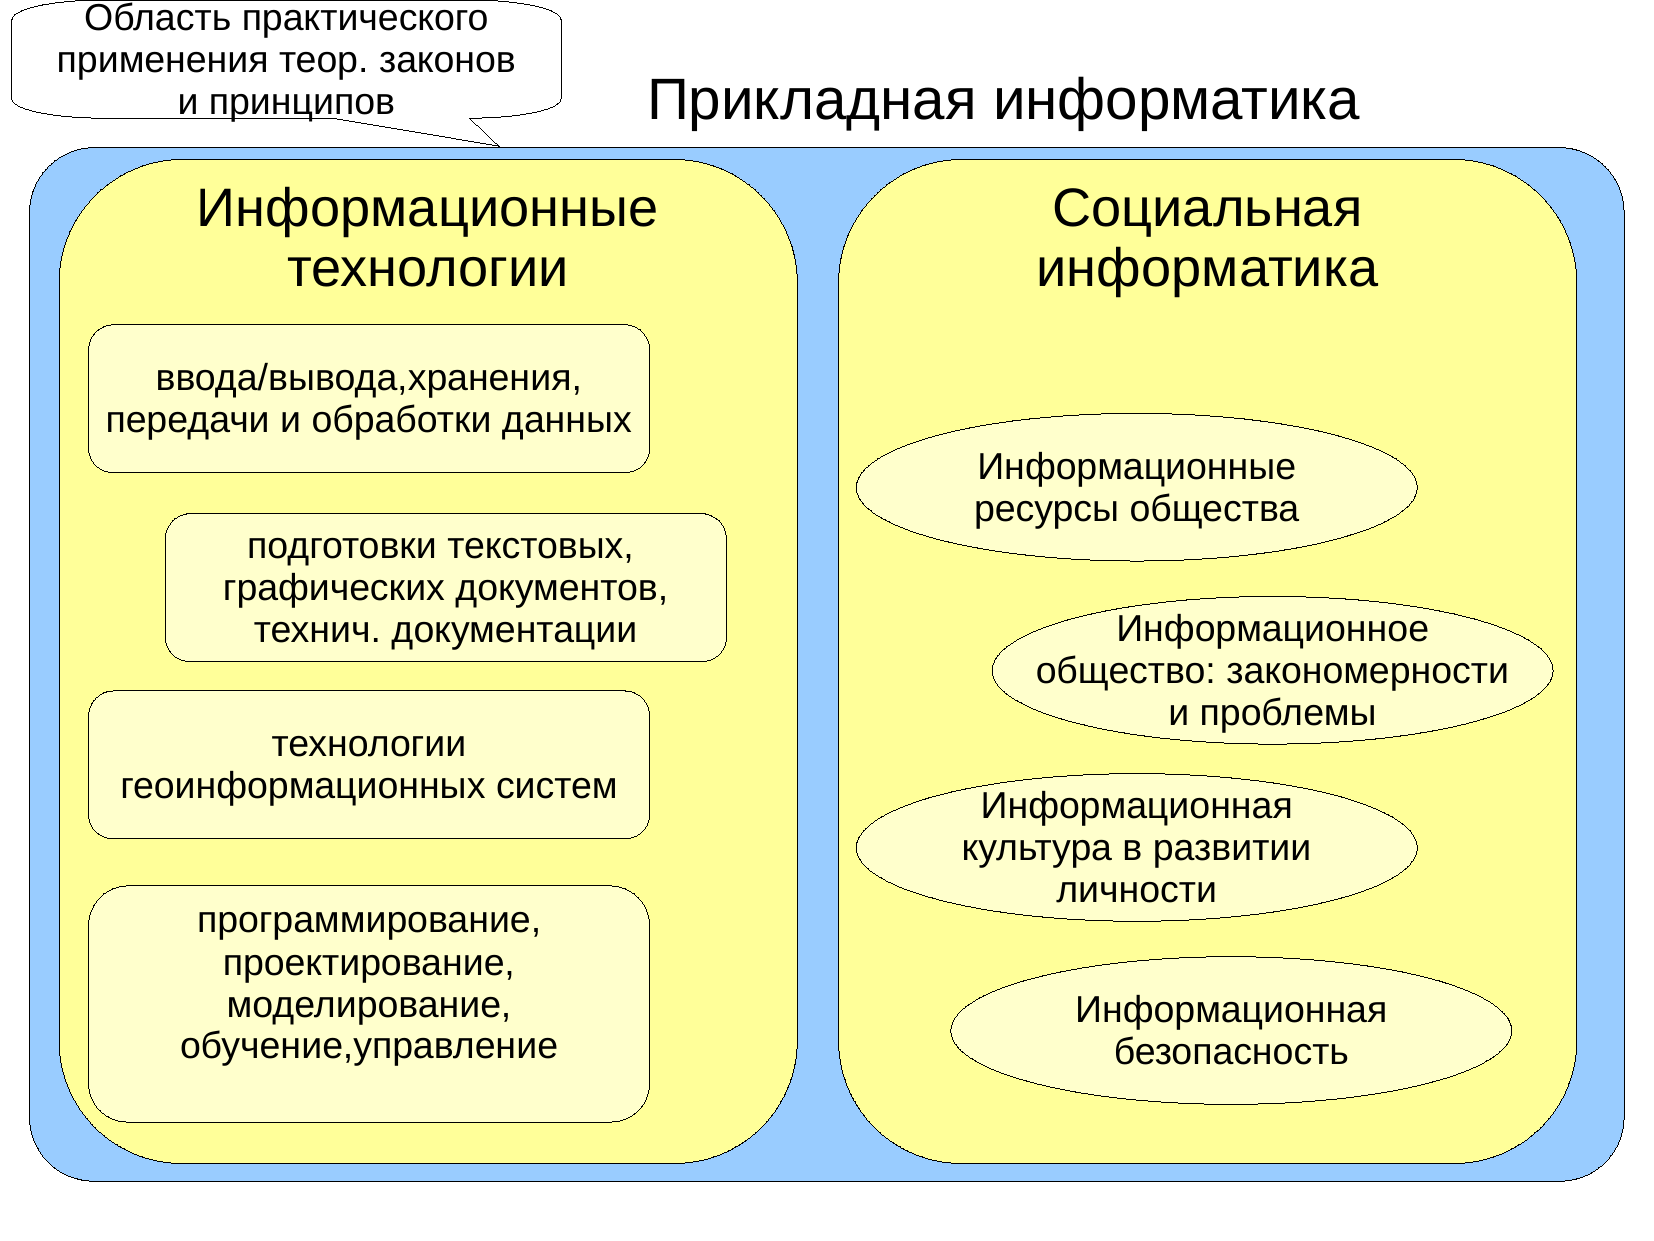

Область практического
применения теор. законов и принципов
Прикладная информатика
Информационные
технологии
Социальная
информатика
ввода/вывода,хранения,
передачи и обработки данных
Информационные
ресурсы общества
подготовки текстовых,
графических документов,
технич. документации
Информационное
общество: закономерности
и проблемы
технологии
геоинформационных систем
Информационная
культура в развитии
личности
программирование,
проектирование,
моделирование,
обучение,управление
Информационная
безопасность